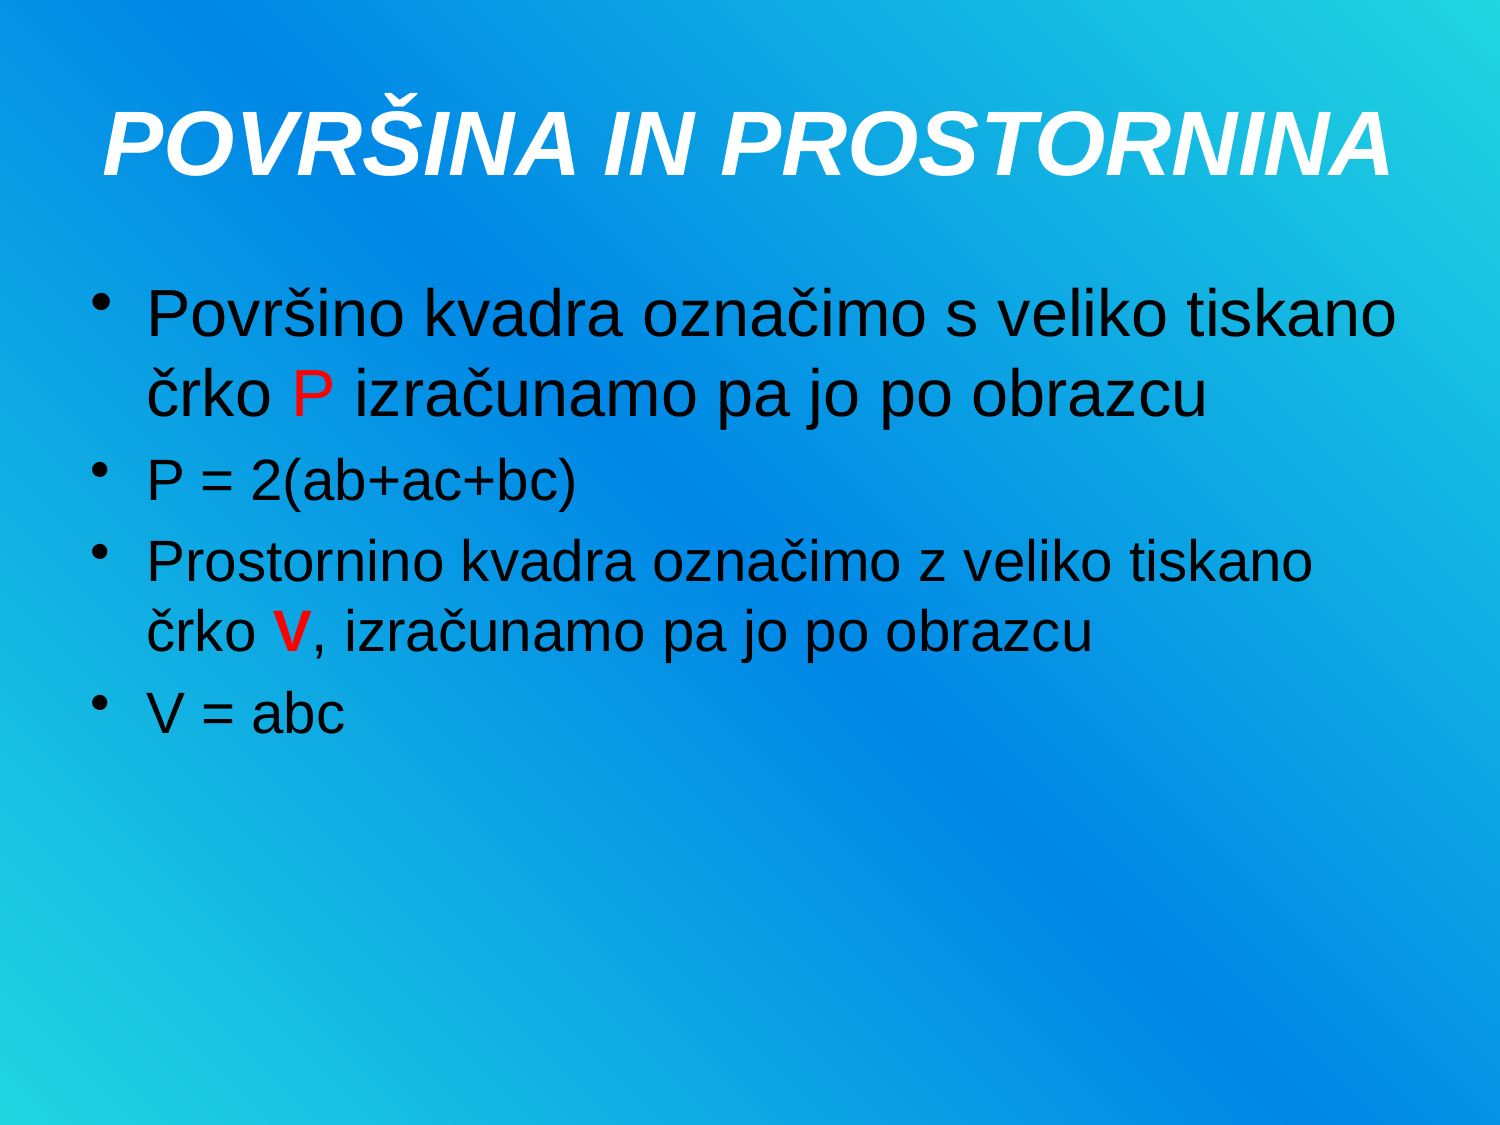

# POVRŠINA IN PROSTORNINA
Površino kvadra označimo s veliko tiskano črko P izračunamo pa jo po obrazcu
P = 2(ab+ac+bc)
Prostornino kvadra označimo z veliko tiskano črko V, izračunamo pa jo po obrazcu
V = abc